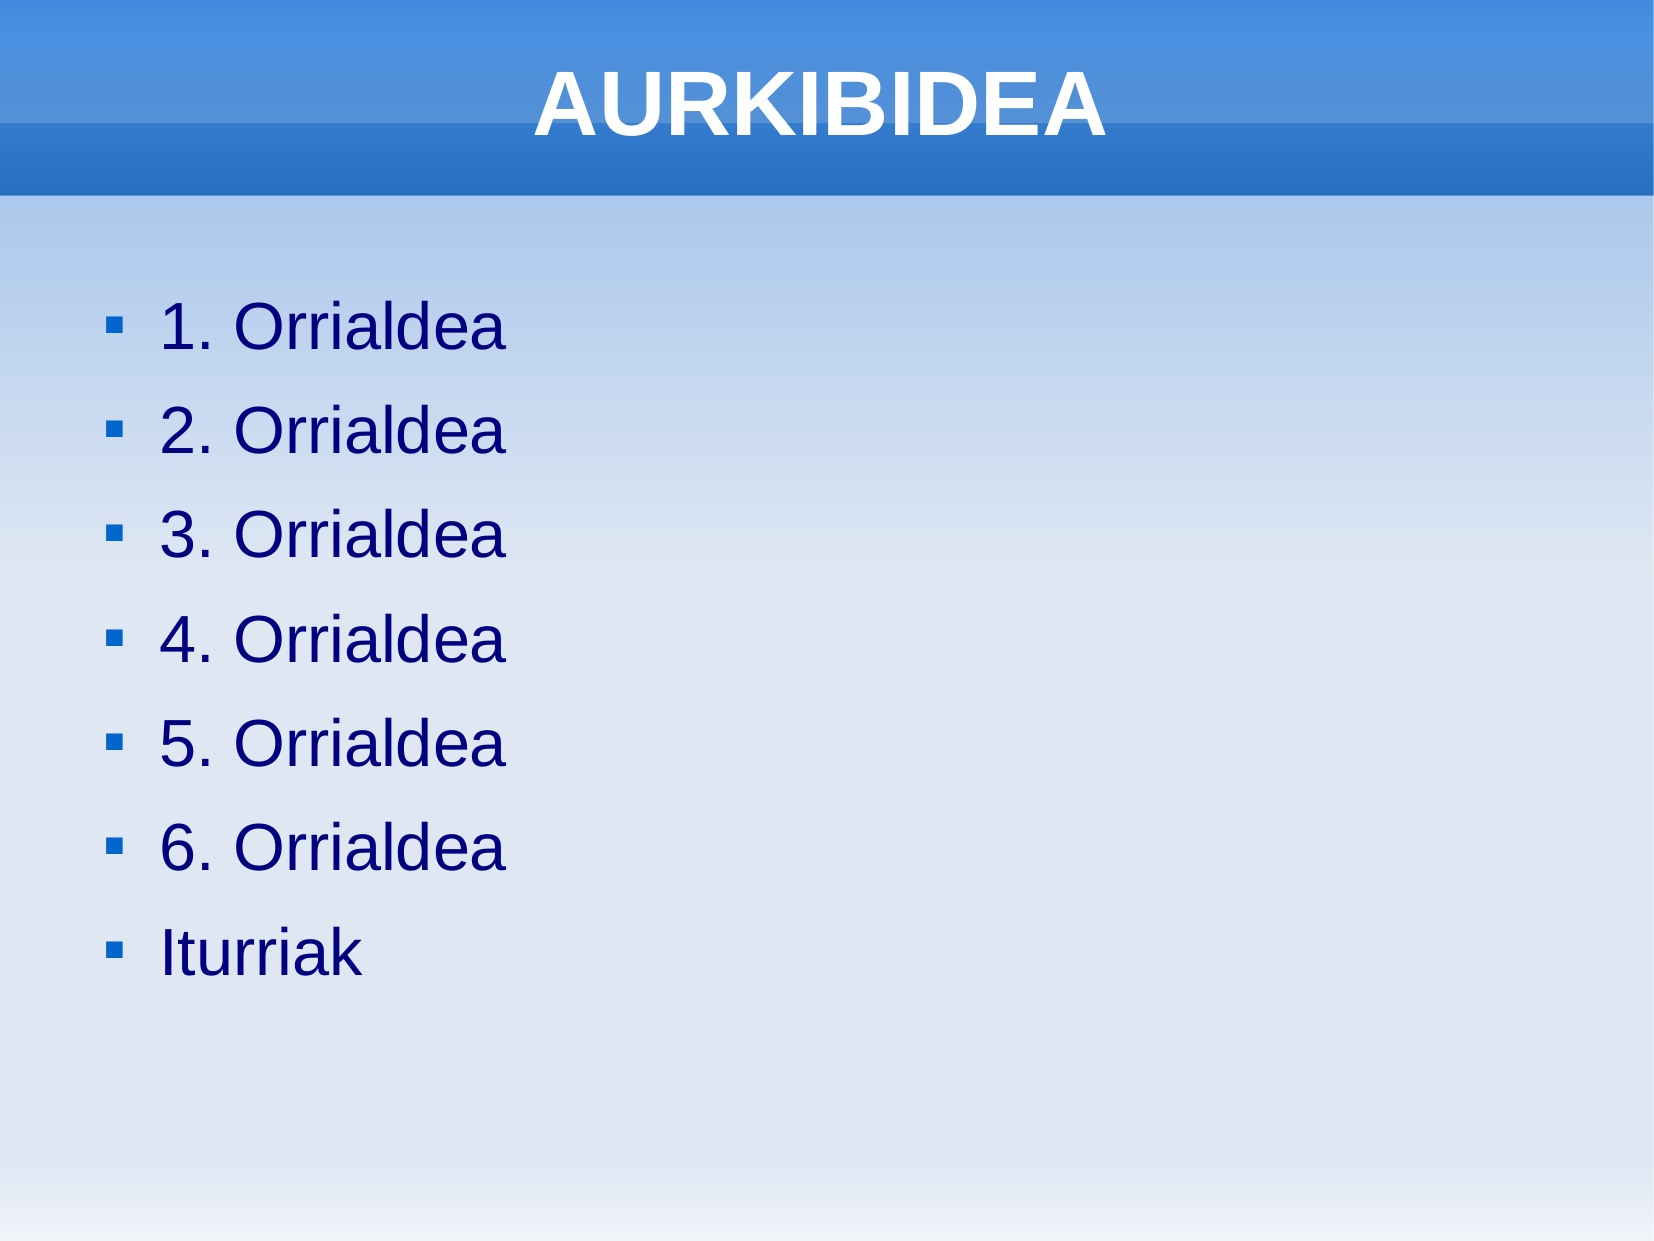

# AURKIBIDEA
1. Orrialdea
2. Orrialdea
3. Orrialdea
4. Orrialdea
5. Orrialdea
6. Orrialdea
Iturriak